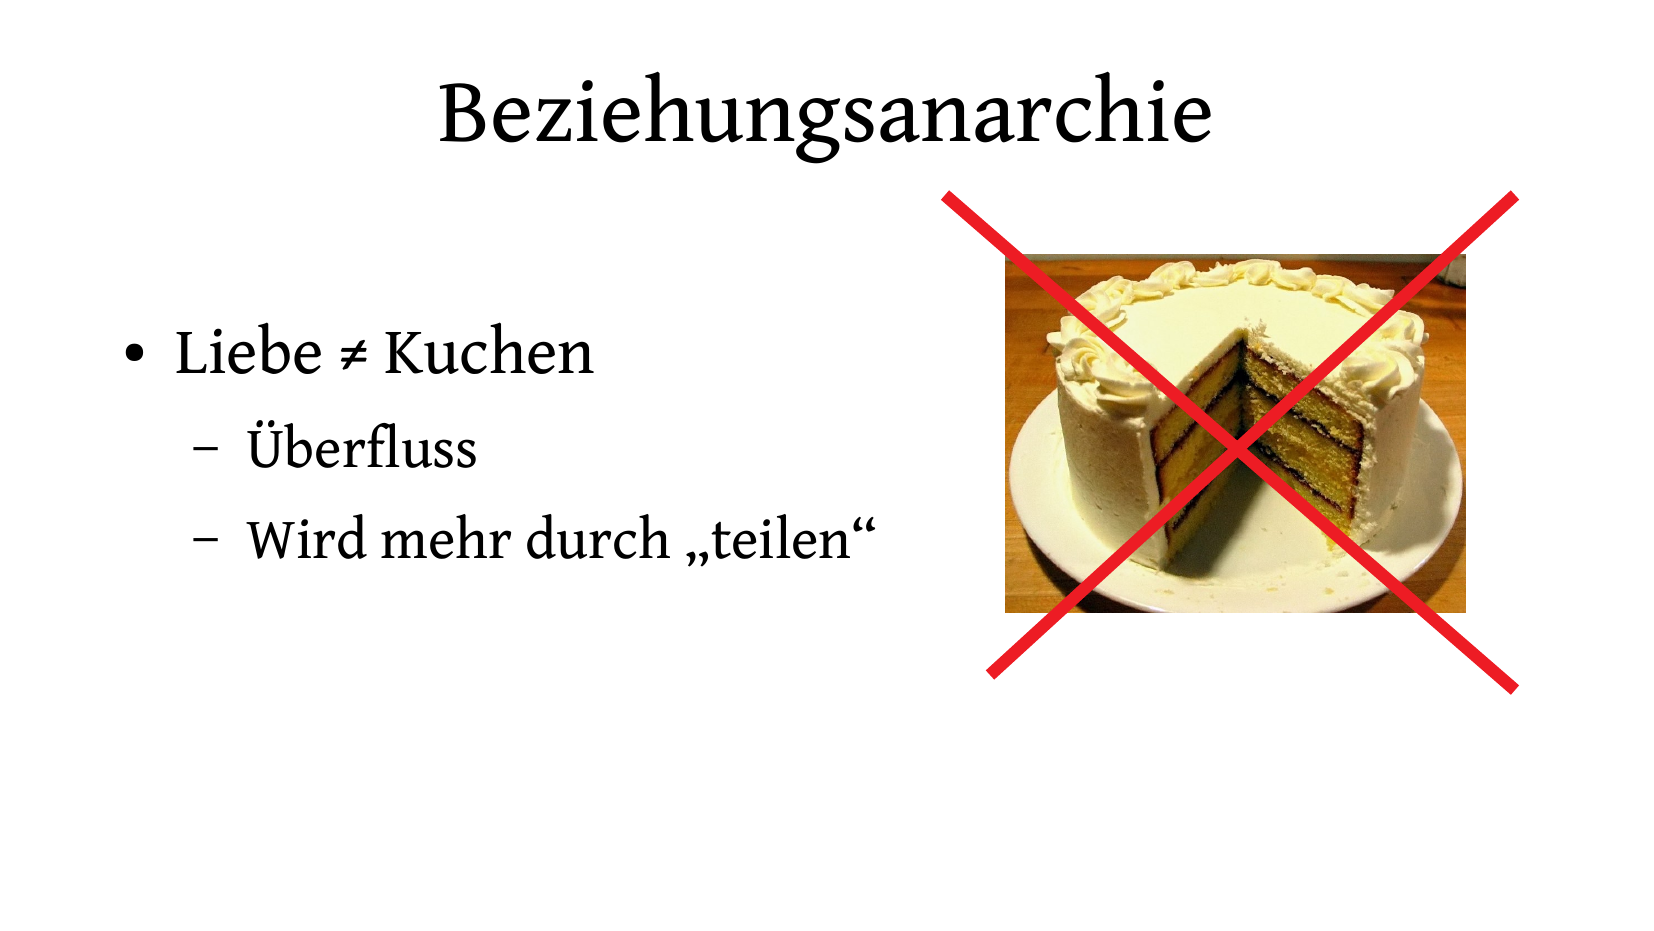

# Beziehungsanarchie
Liebe ≠ Kuchen
Überfluss
Wird mehr durch „teilen“